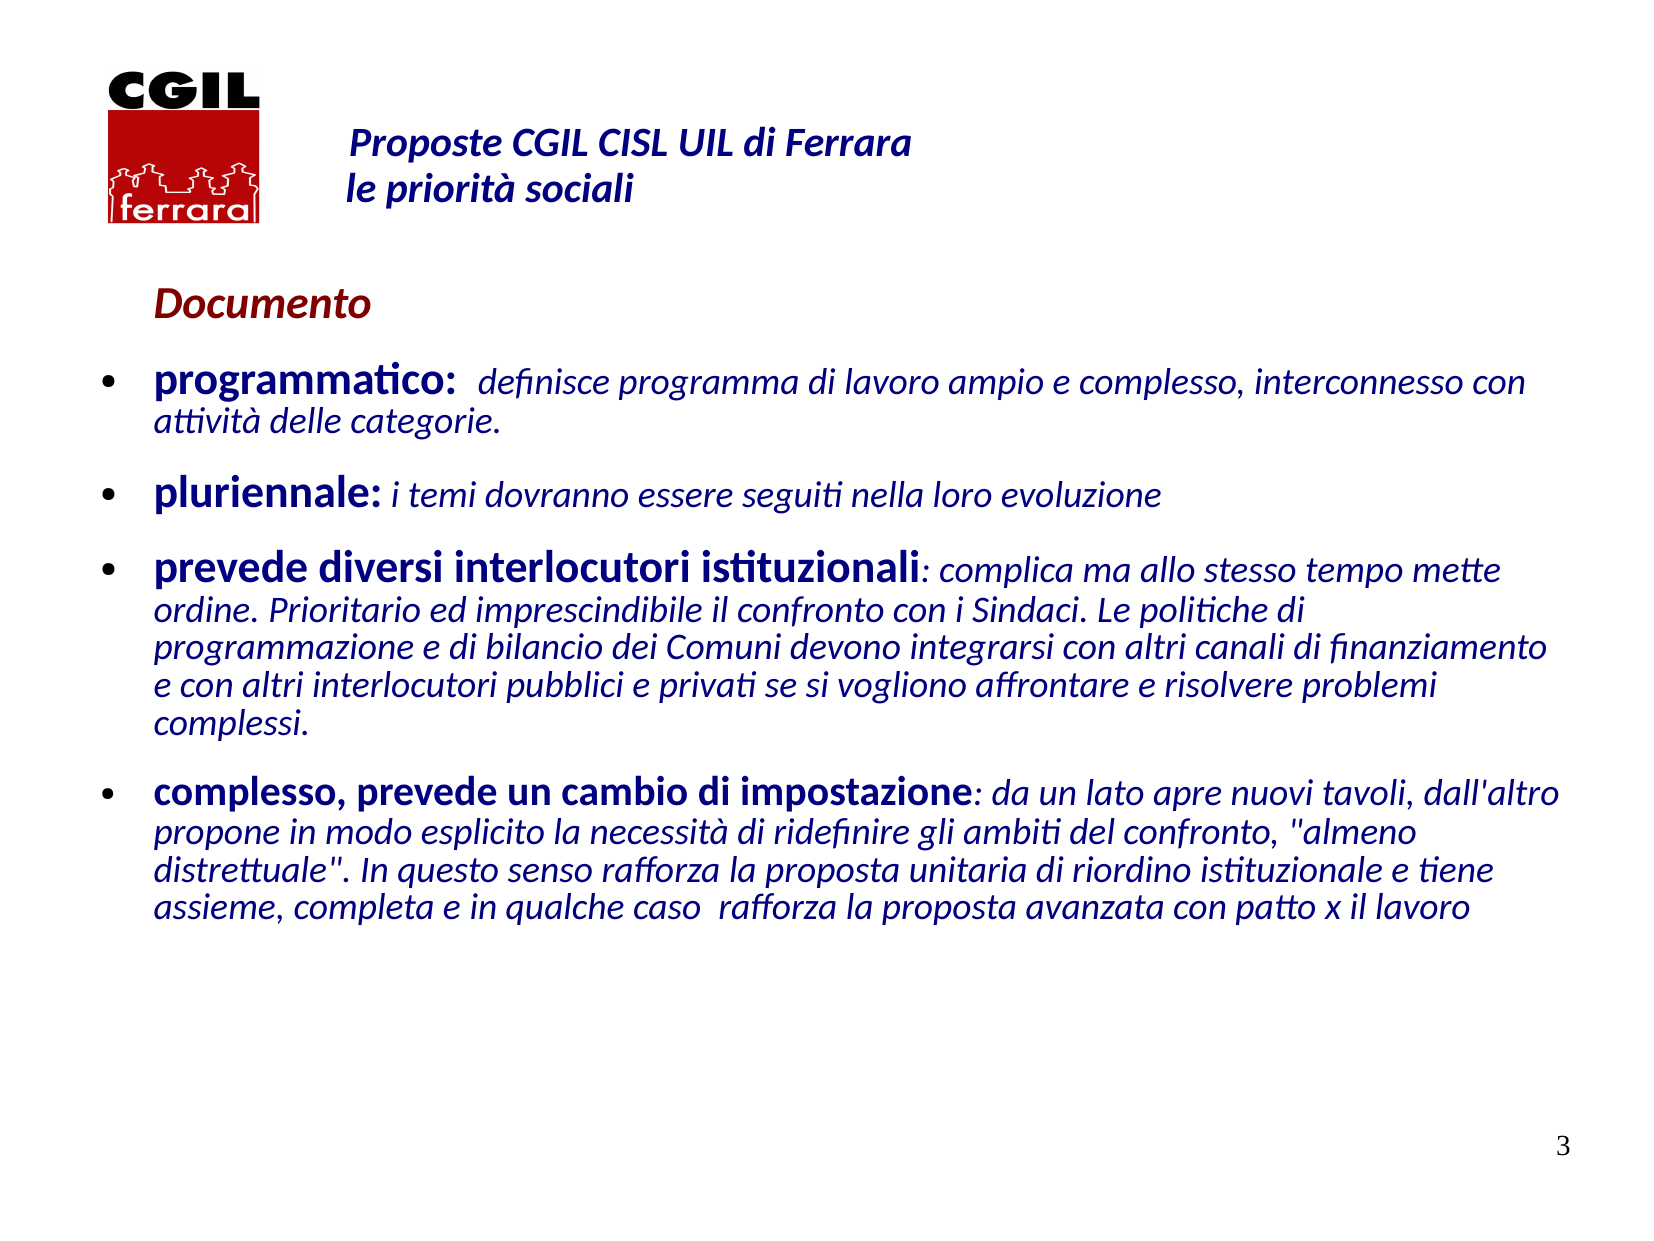

# Proposte CGIL CISL UIL di Ferrara le priorità sociali
Documento
programmatico: definisce programma di lavoro ampio e complesso, interconnesso con attività delle categorie.
pluriennale: i temi dovranno essere seguiti nella loro evoluzione
prevede diversi interlocutori istituzionali: complica ma allo stesso tempo mette ordine. Prioritario ed imprescindibile il confronto con i Sindaci. Le politiche di programmazione e di bilancio dei Comuni devono integrarsi con altri canali di finanziamento e con altri interlocutori pubblici e privati se si vogliono affrontare e risolvere problemi complessi.
complesso, prevede un cambio di impostazione: da un lato apre nuovi tavoli, dall'altro propone in modo esplicito la necessità di ridefinire gli ambiti del confronto, "almeno distrettuale". In questo senso rafforza la proposta unitaria di riordino istituzionale e tiene assieme, completa e in qualche caso rafforza la proposta avanzata con patto x il lavoro
3